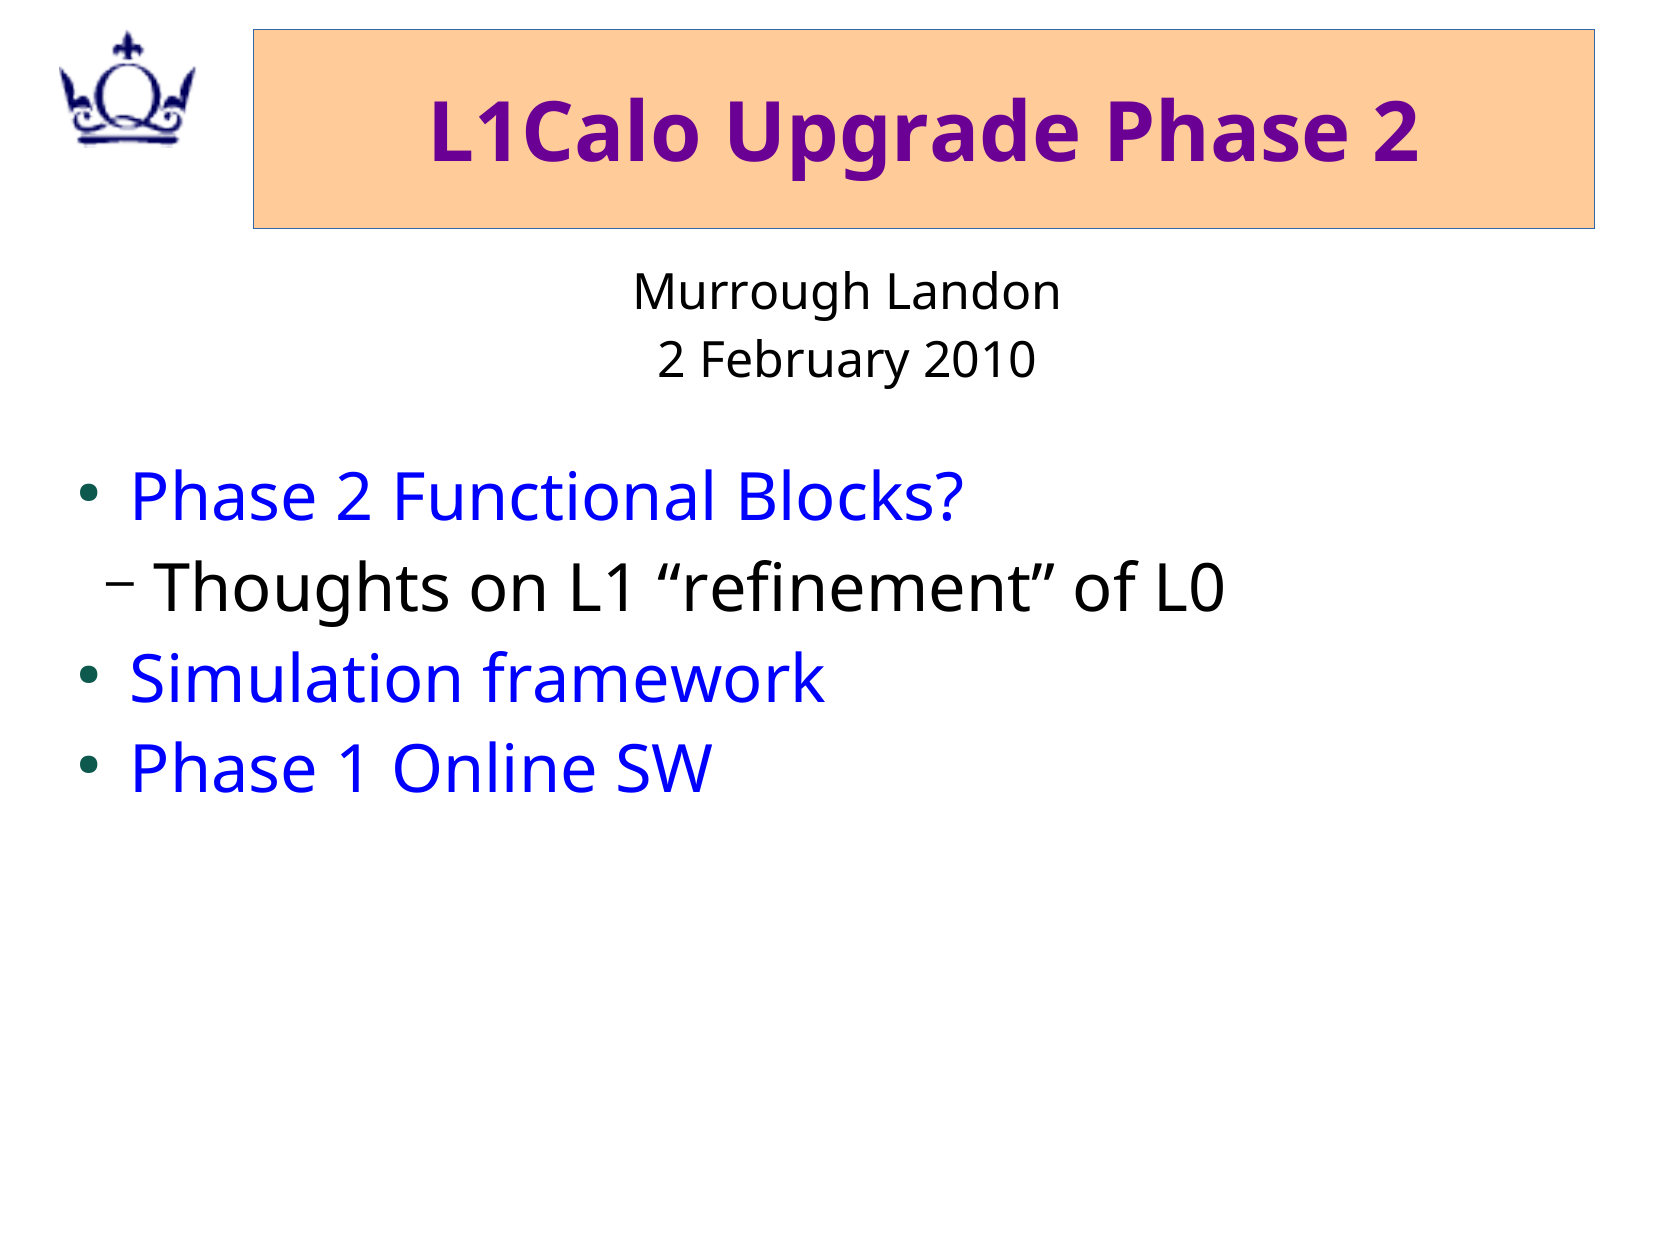

# L1Calo Upgrade Phase 2
Murrough Landon
2 February 2010
Phase 2 Functional Blocks?
Thoughts on L1 “refinement” of L0
Simulation framework
Phase 1 Online SW